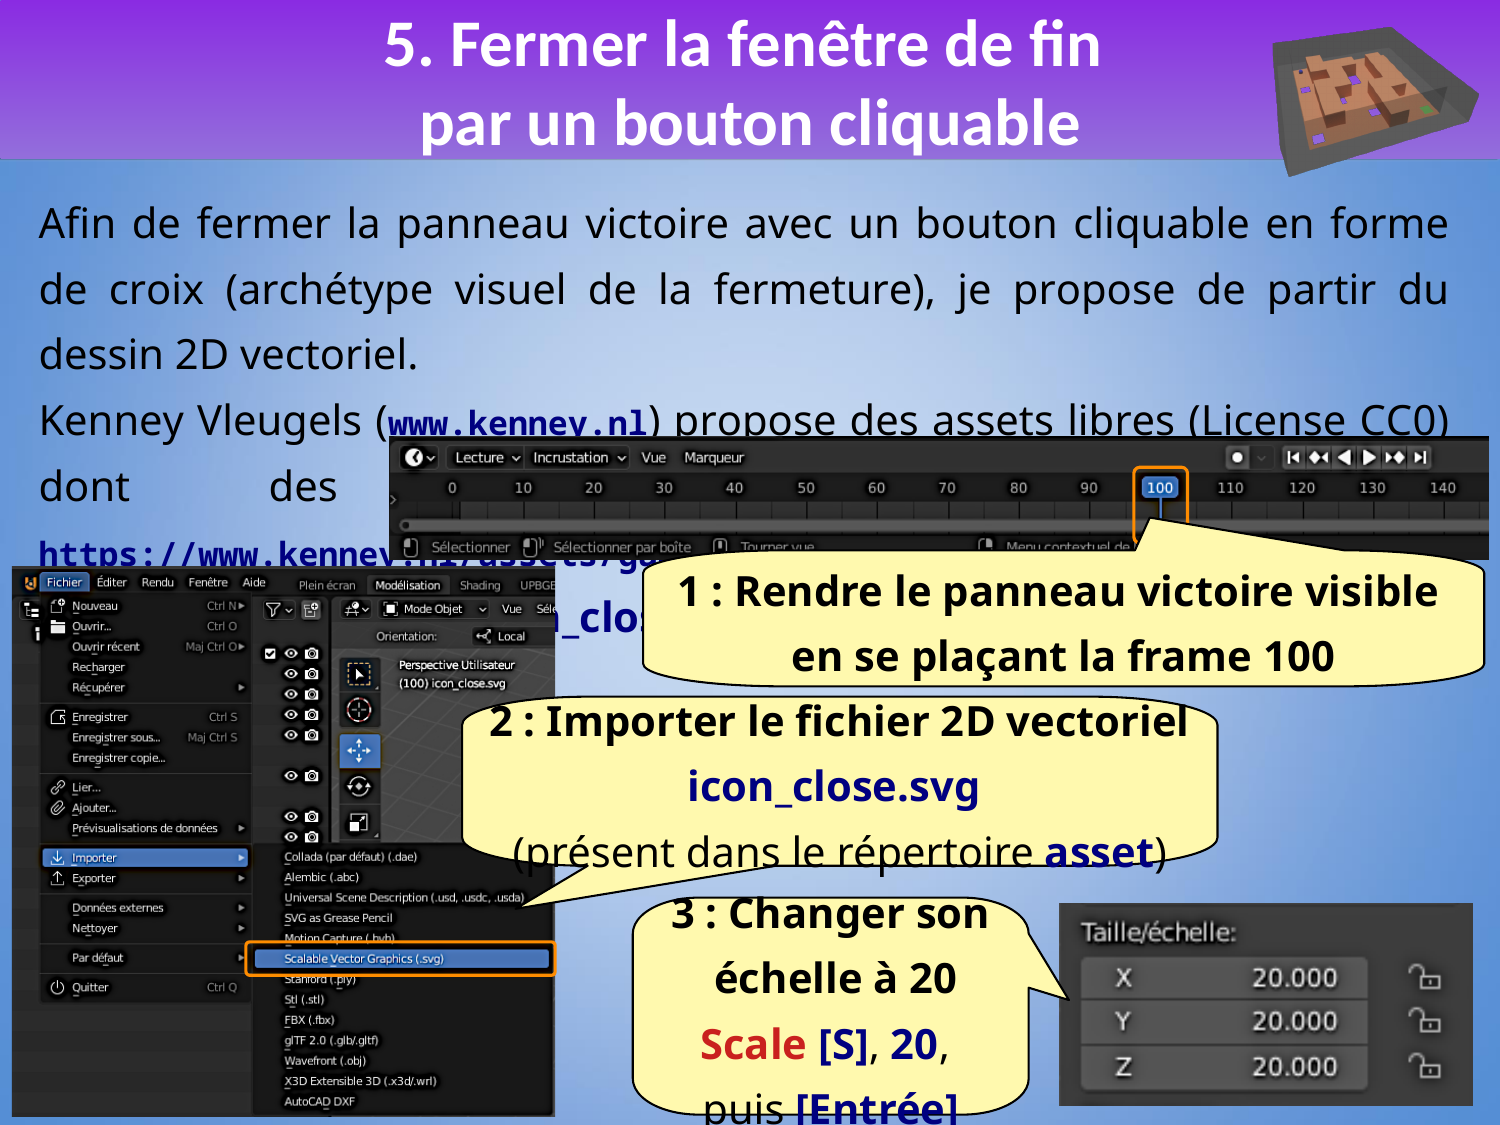

5. Fermer la fenêtre de fin
par un bouton cliquable
Afin de fermer la panneau victoire avec un bouton cliquable en forme de croix (archétype visuel de la fermeture), je propose de partir du dessin 2D vectoriel.
Kenney Vleugels (www.kenney.nl) propose des assets libres (License CC0) dont des icônes dédiés aux jeux (https://www.kenney.nl/assets/game-icons). L’icône de la croix est tirée de ce pack sous le fichier icon_close.svg.
1 : Rendre le panneau victoire visible
en se plaçant la frame 100
2 : Importer le fichier 2D vectoriel
icon_close.svg
(présent dans le répertoire asset)
3 : Changer son
 échelle à 20
Scale [S], 20,
puis [Entrée]